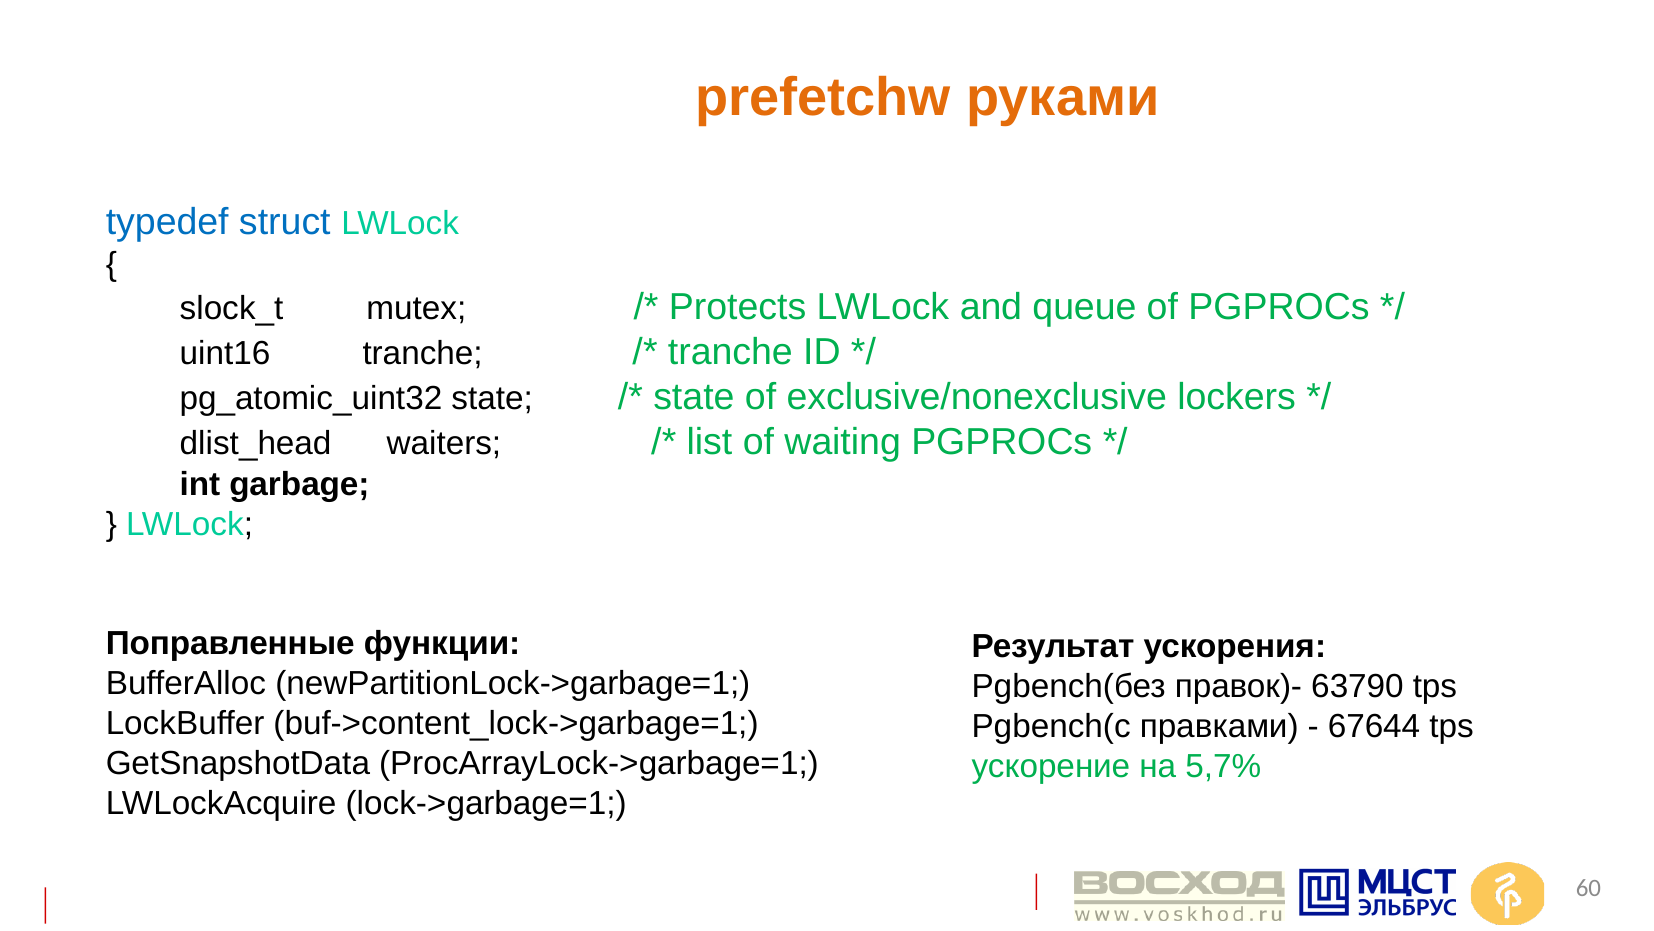

prefetchw руками
typedef struct LWLock
{
        slock_t         mutex;                  /* Protects LWLock and queue of PGPROCs */
        uint16          tranche;                /* tranche ID */
        pg_atomic_uint32 state;         /* state of exclusive/nonexclusive lockers */
        dlist_head      waiters;                /* list of waiting PGPROCs */
        int garbage;
} LWLock;
Поправленные функции:
BufferAlloc (newPartitionLock->garbage=1;)
LockBuffer (buf->content_lock->garbage=1;)
GetSnapshotData (ProcArrayLock->garbage=1;)
LWLockAcquire (lock->garbage=1;)
Результат ускорения:
Pgbench(без правок)- 63790 tps
Pgbench(с правками) - 67644 tps
ускорение на 5,7%